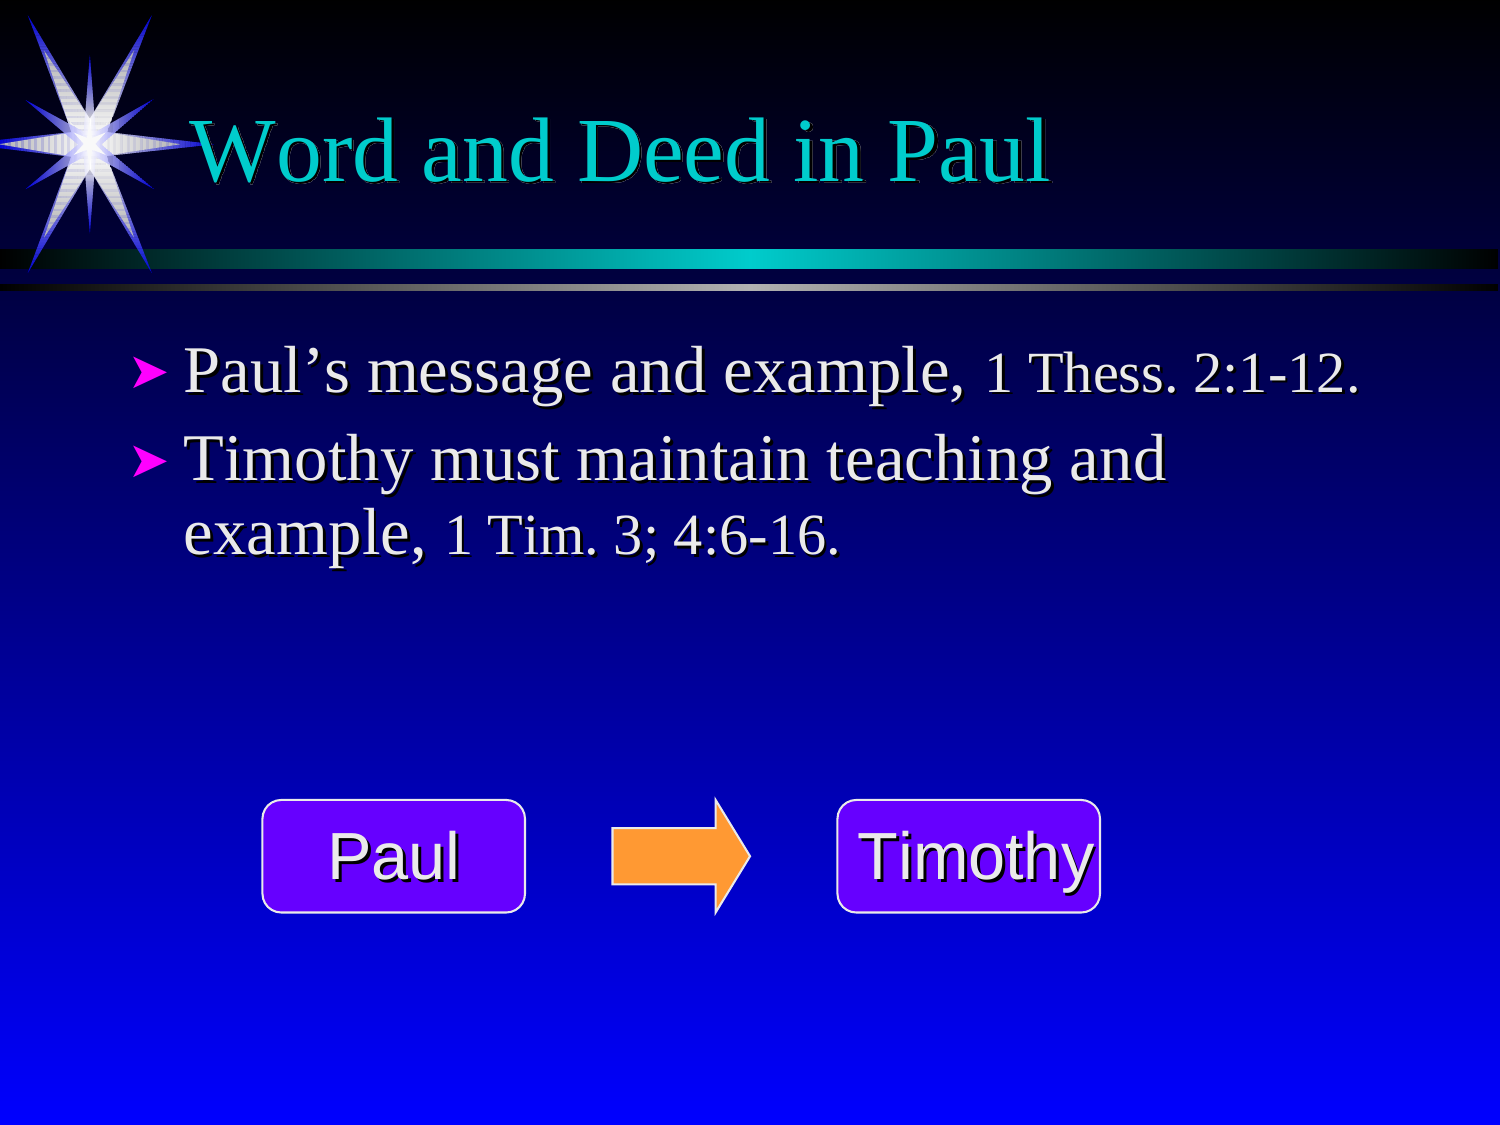

# Word and Deed in Paul
Paul’s message and example, 1 Thess. 2:1-12.
Timothy must maintain teaching and example, 1 Tim. 3; 4:6-16.
Paul
Timothy